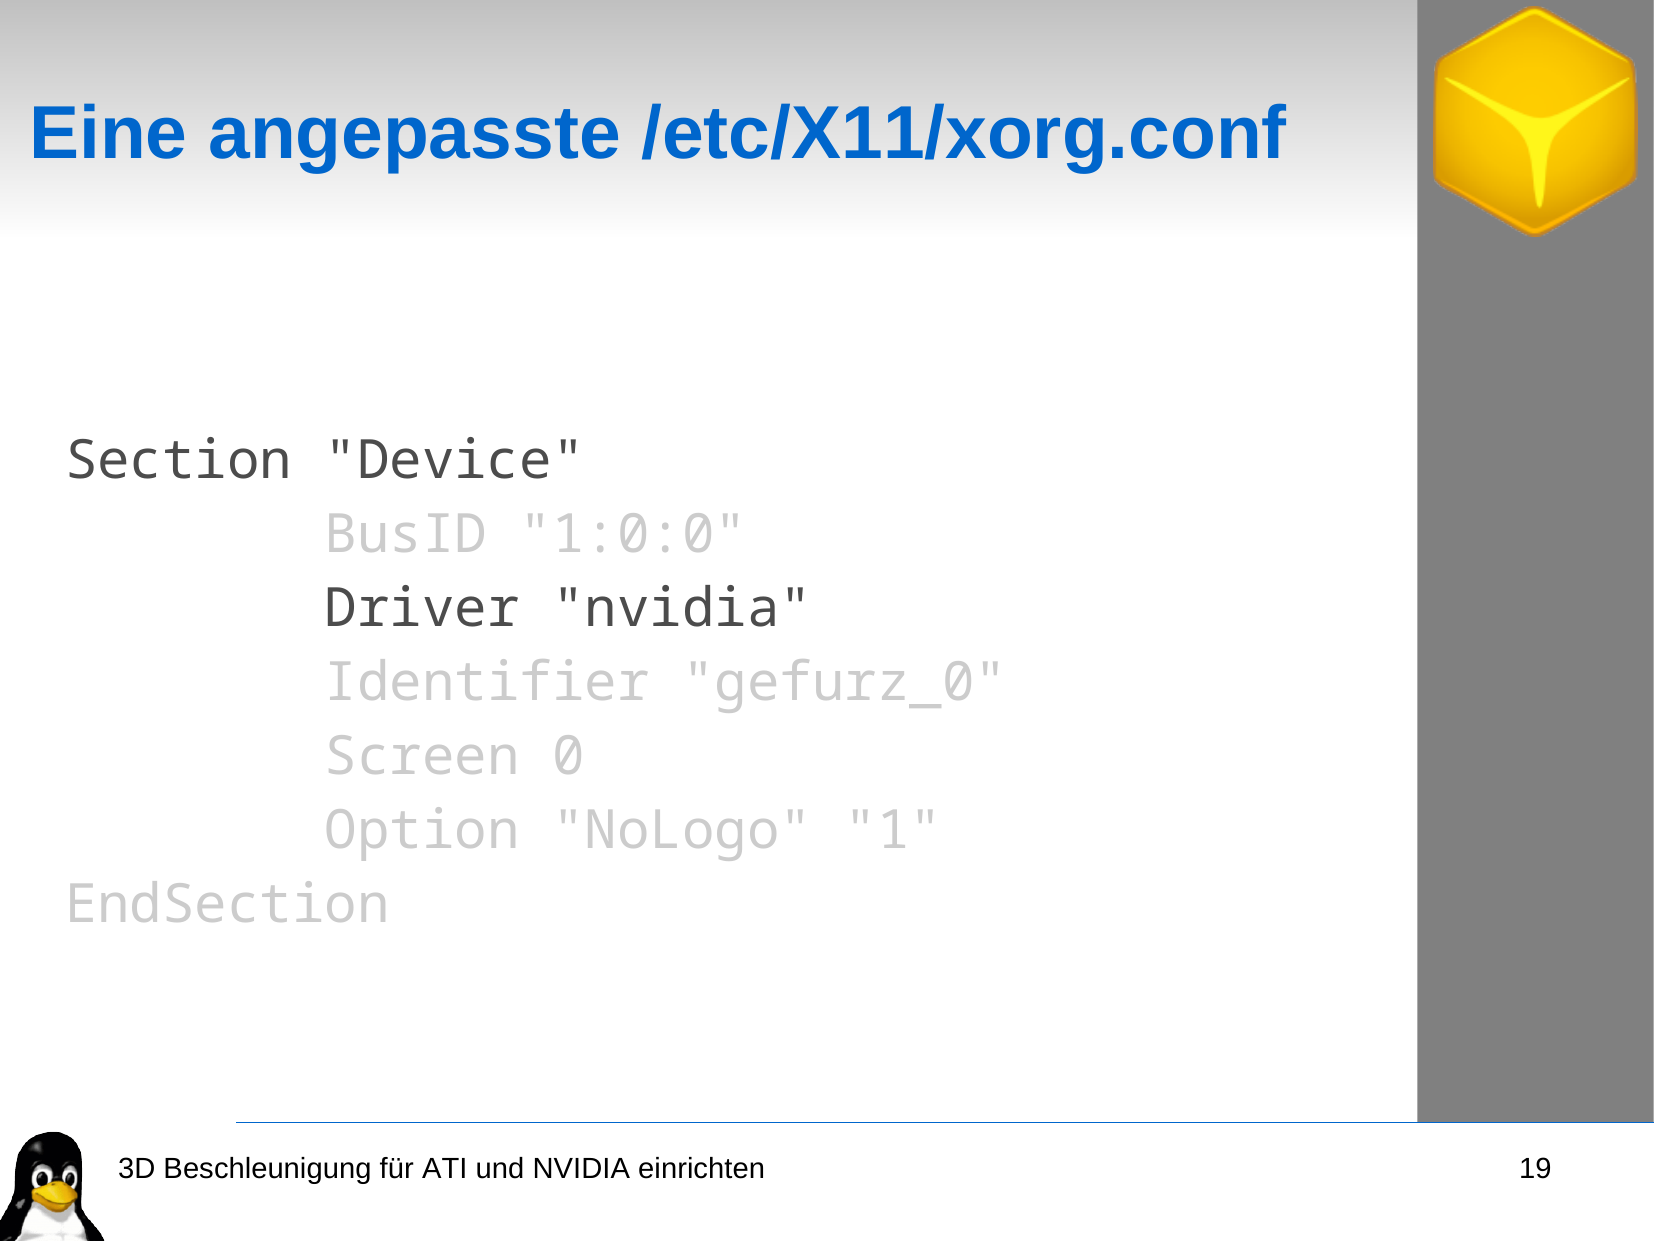

# Eine angepasste /etc/X11/xorg.conf
Section "Device"
 BusID "1:0:0"
 Driver "nvidia"
 Identifier "gefurz_0"
 Screen 0
 Option "NoLogo" "1"
EndSection
3D Beschleunigung für ATI und NVIDIA einrichten
19